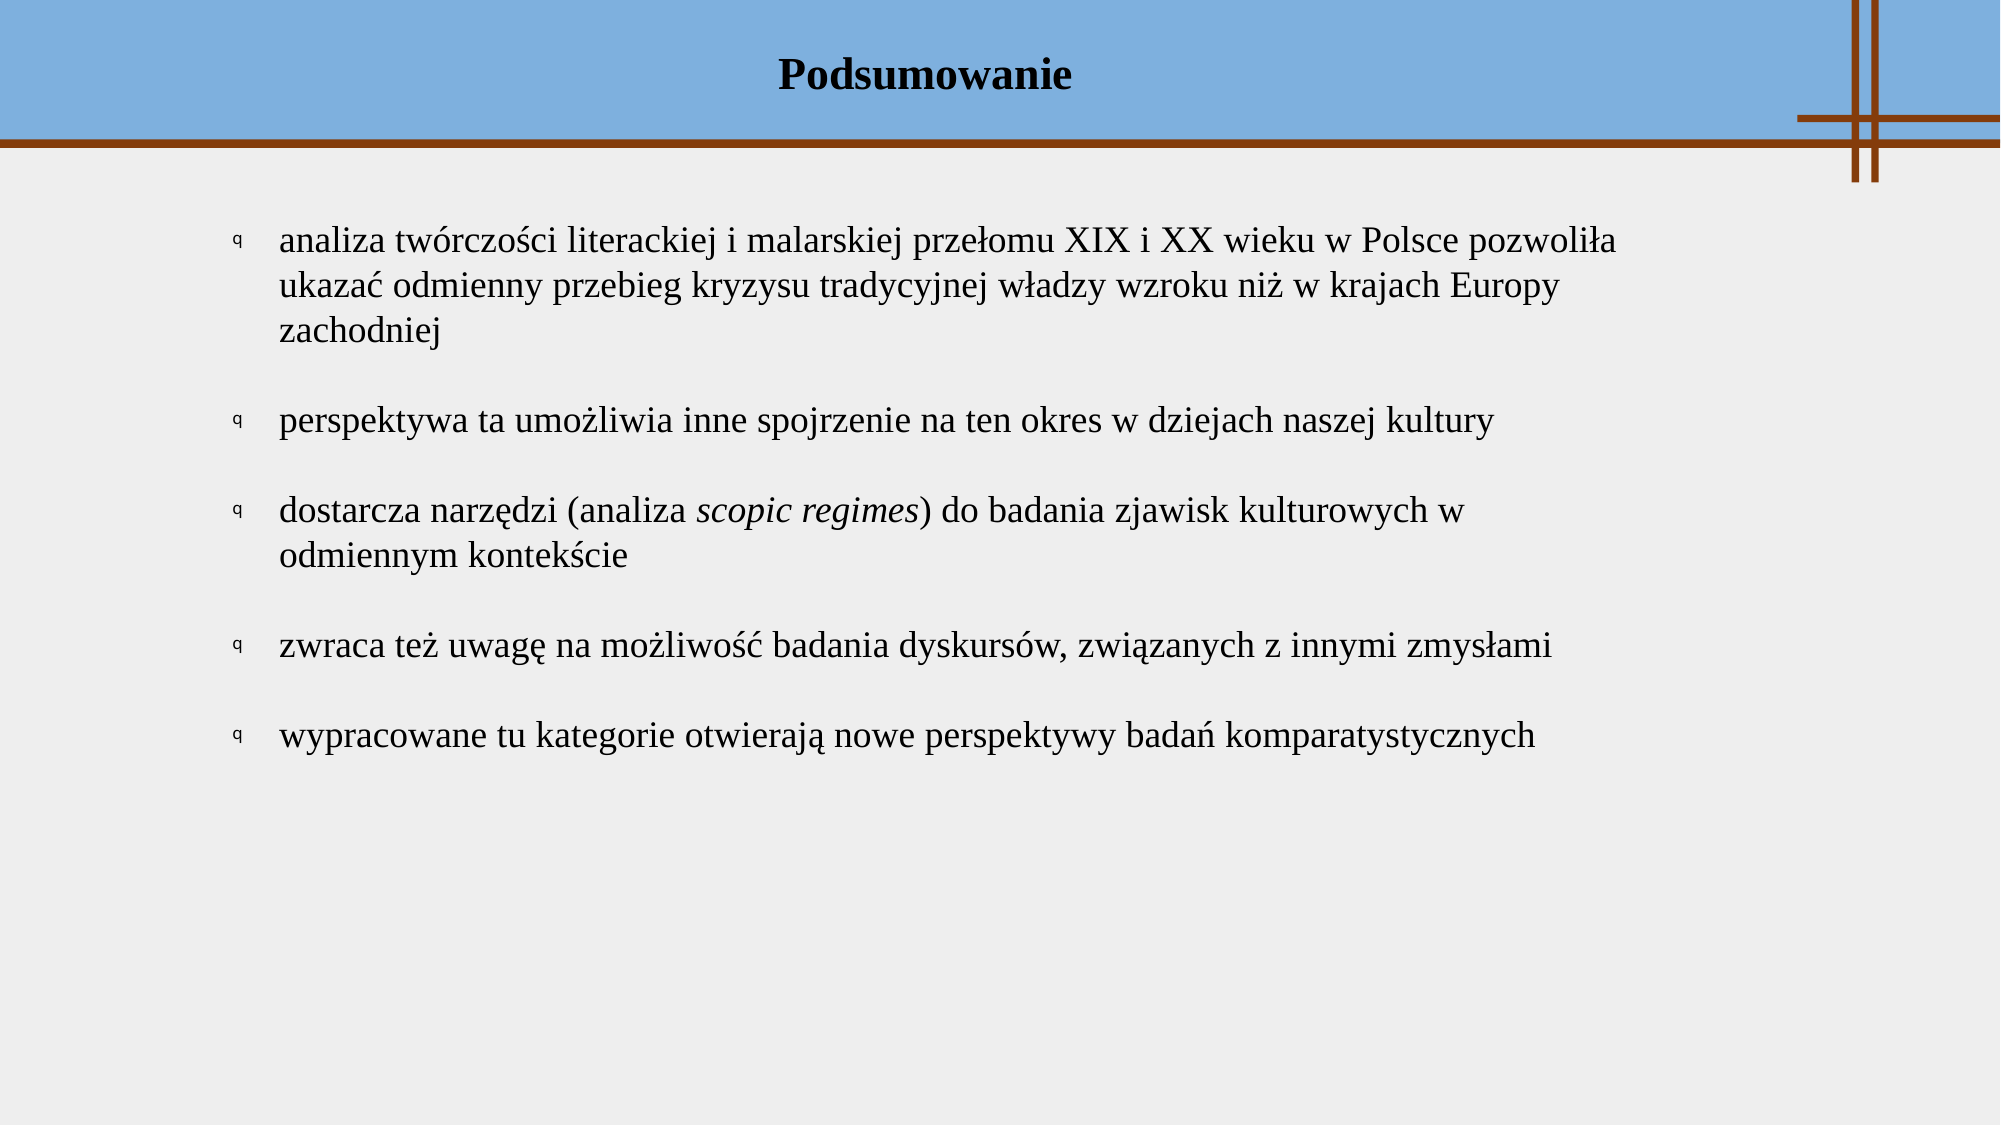

Podsumowanie
analiza twórczości literackiej i malarskiej przełomu XIX i XX wieku w Polsce pozwoliła ukazać odmienny przebieg kryzysu tradycyjnej władzy wzroku niż w krajach Europy zachodniej
perspektywa ta umożliwia inne spojrzenie na ten okres w dziejach naszej kultury
dostarcza narzędzi (analiza scopic regimes) do badania zjawisk kulturowych w odmiennym kontekście
zwraca też uwagę na możliwość badania dyskursów, związanych z innymi zmysłami
wypracowane tu kategorie otwierają nowe perspektywy badań komparatystycznych